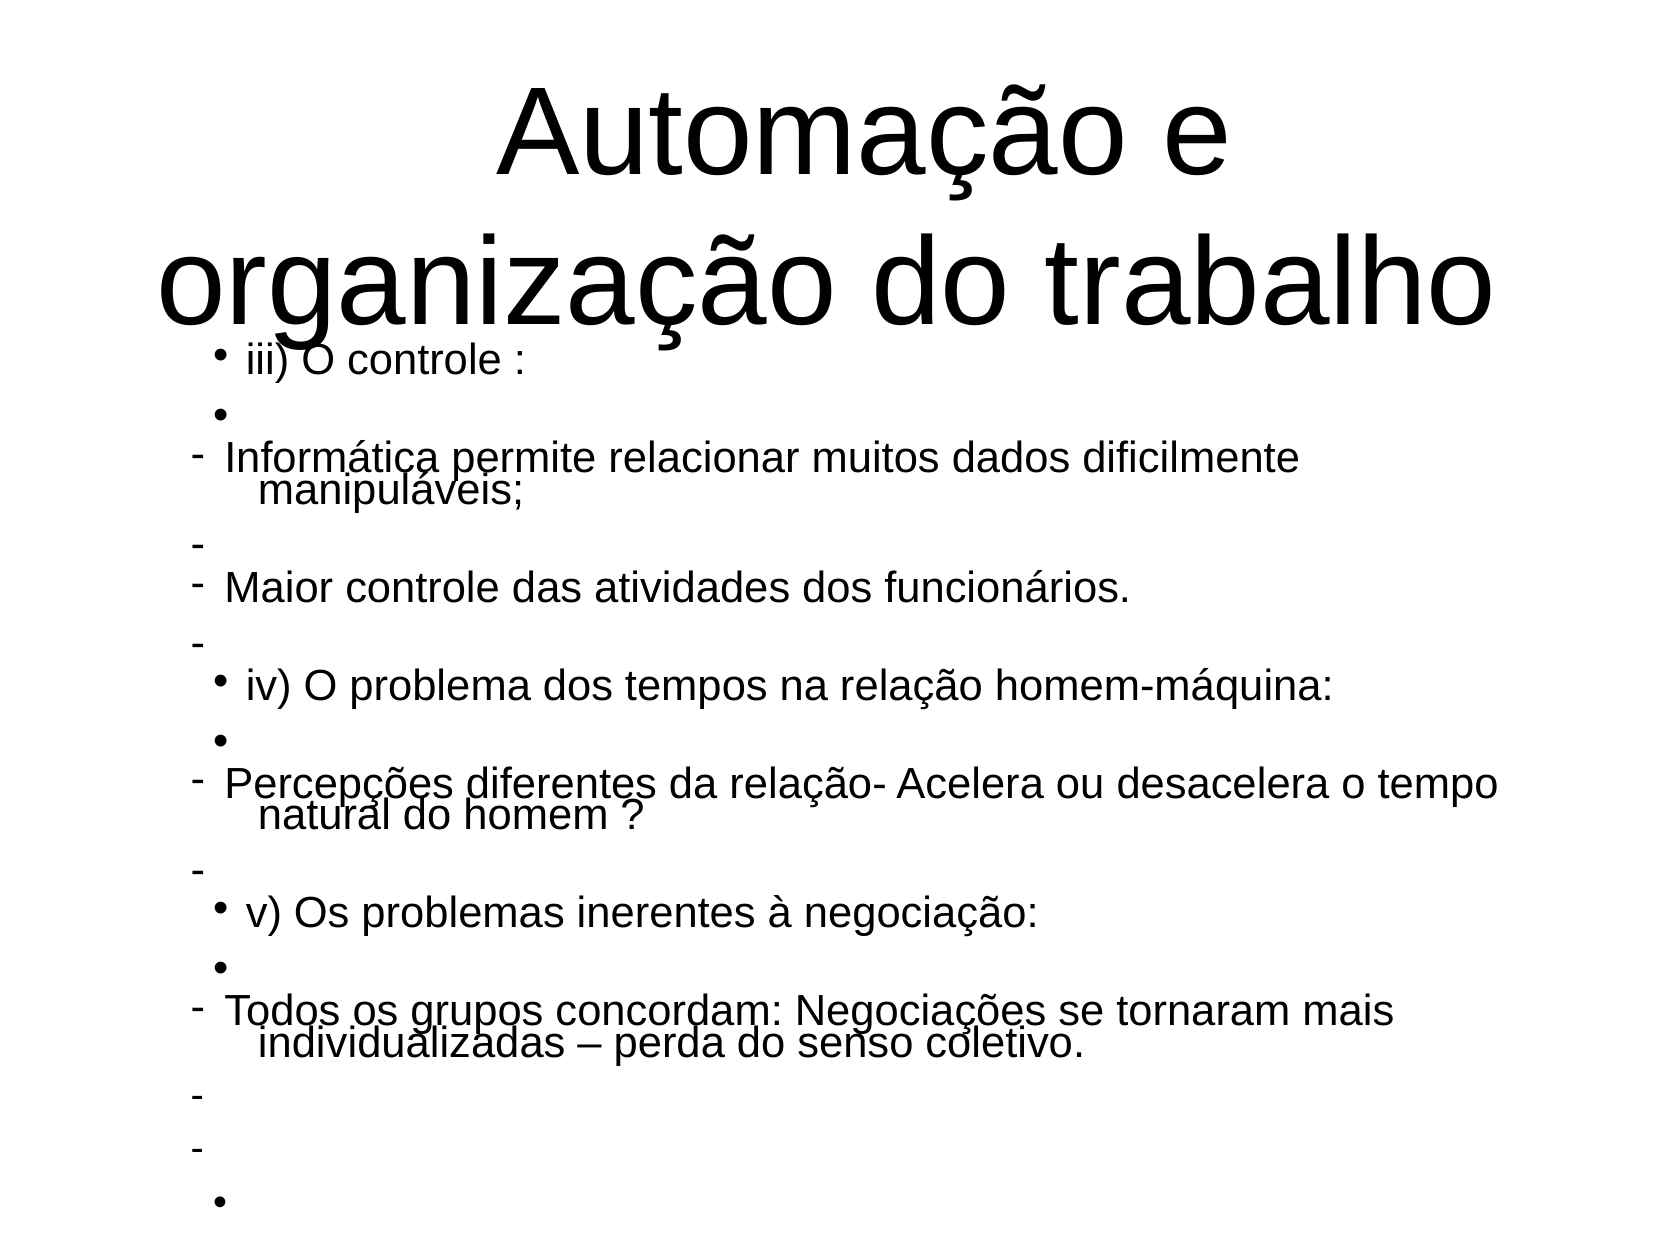

# Automação e organização do trabalho
iii) O controle :
Informática permite relacionar muitos dados dificilmente manipuláveis;
Maior controle das atividades dos funcionários.
iv) O problema dos tempos na relação homem-máquina:
Percepções diferentes da relação- Acelera ou desacelera o tempo natural do homem ?
v) Os problemas inerentes à negociação:
Todos os grupos concordam: Negociações se tornaram mais individualizadas – perda do senso coletivo.